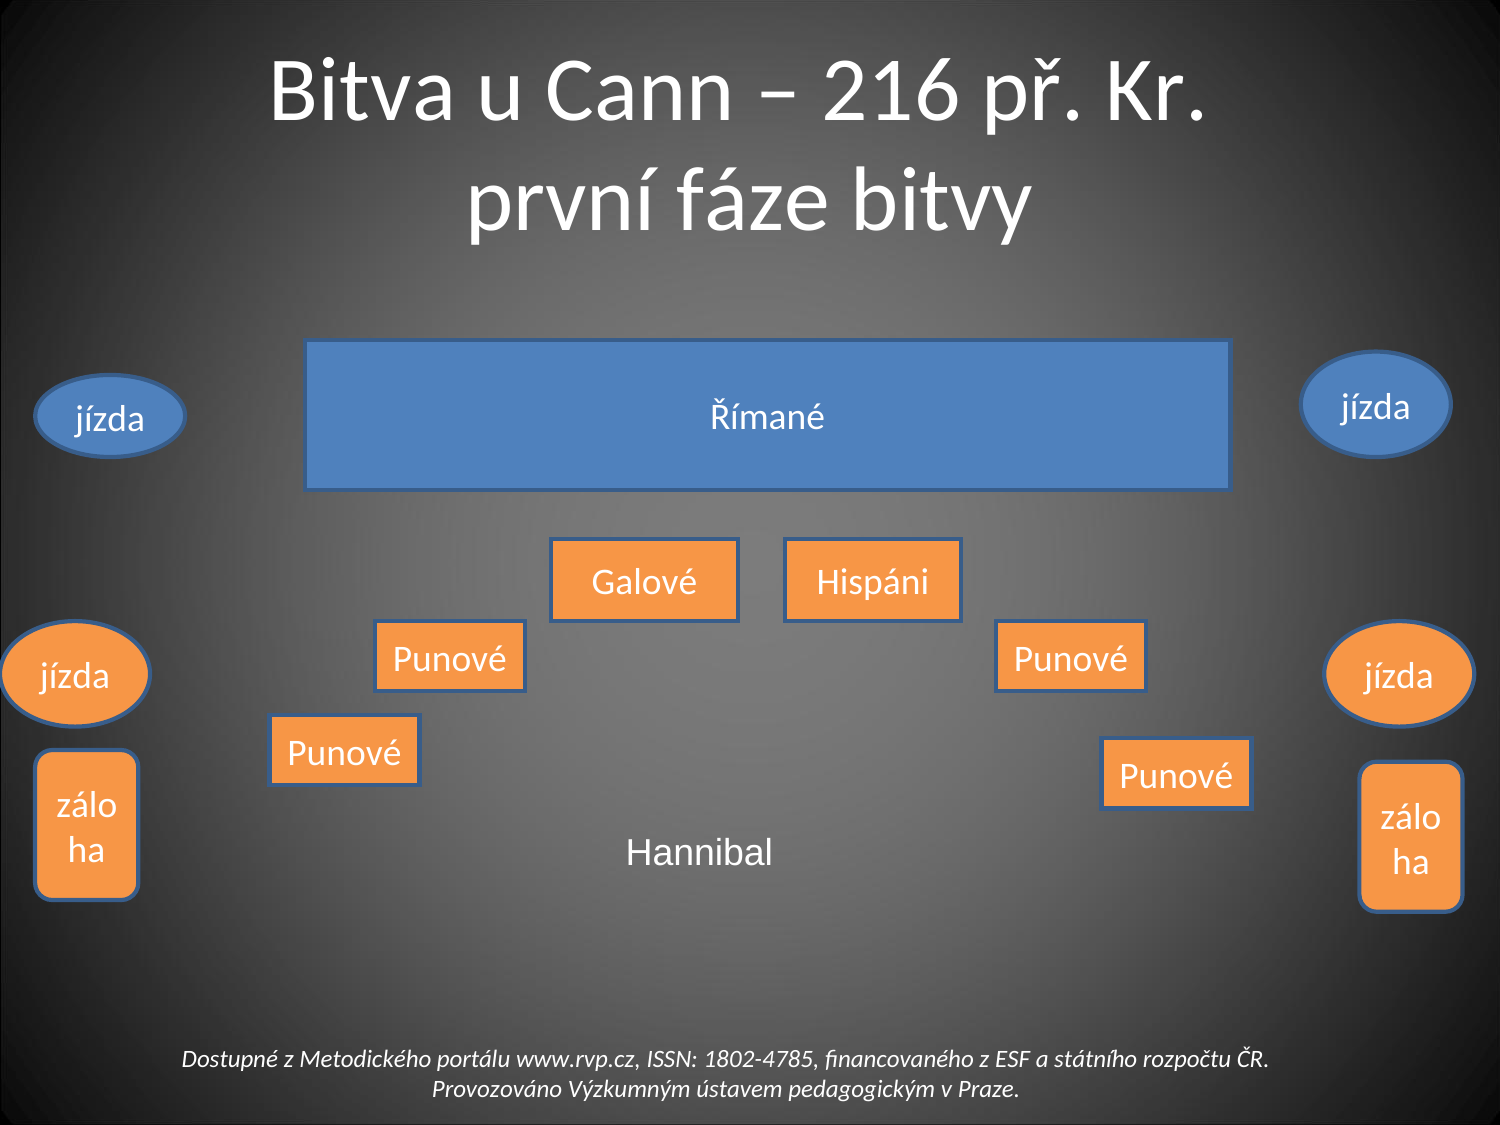

# Bitva u Cann – 216 př. Kr. první fáze bitvy
Římané
jízda
jízda
Galové
Hispáni
jízda
Punové
Punové
jízda
Punové
Punové
záloha
záloha
Hannibal
Dostupné z Metodického portálu www.rvp.cz, ISSN: 1802-4785, financovaného z ESF a státního rozpočtu ČR. Provozováno Výzkumným ústavem pedagogickým v Praze.